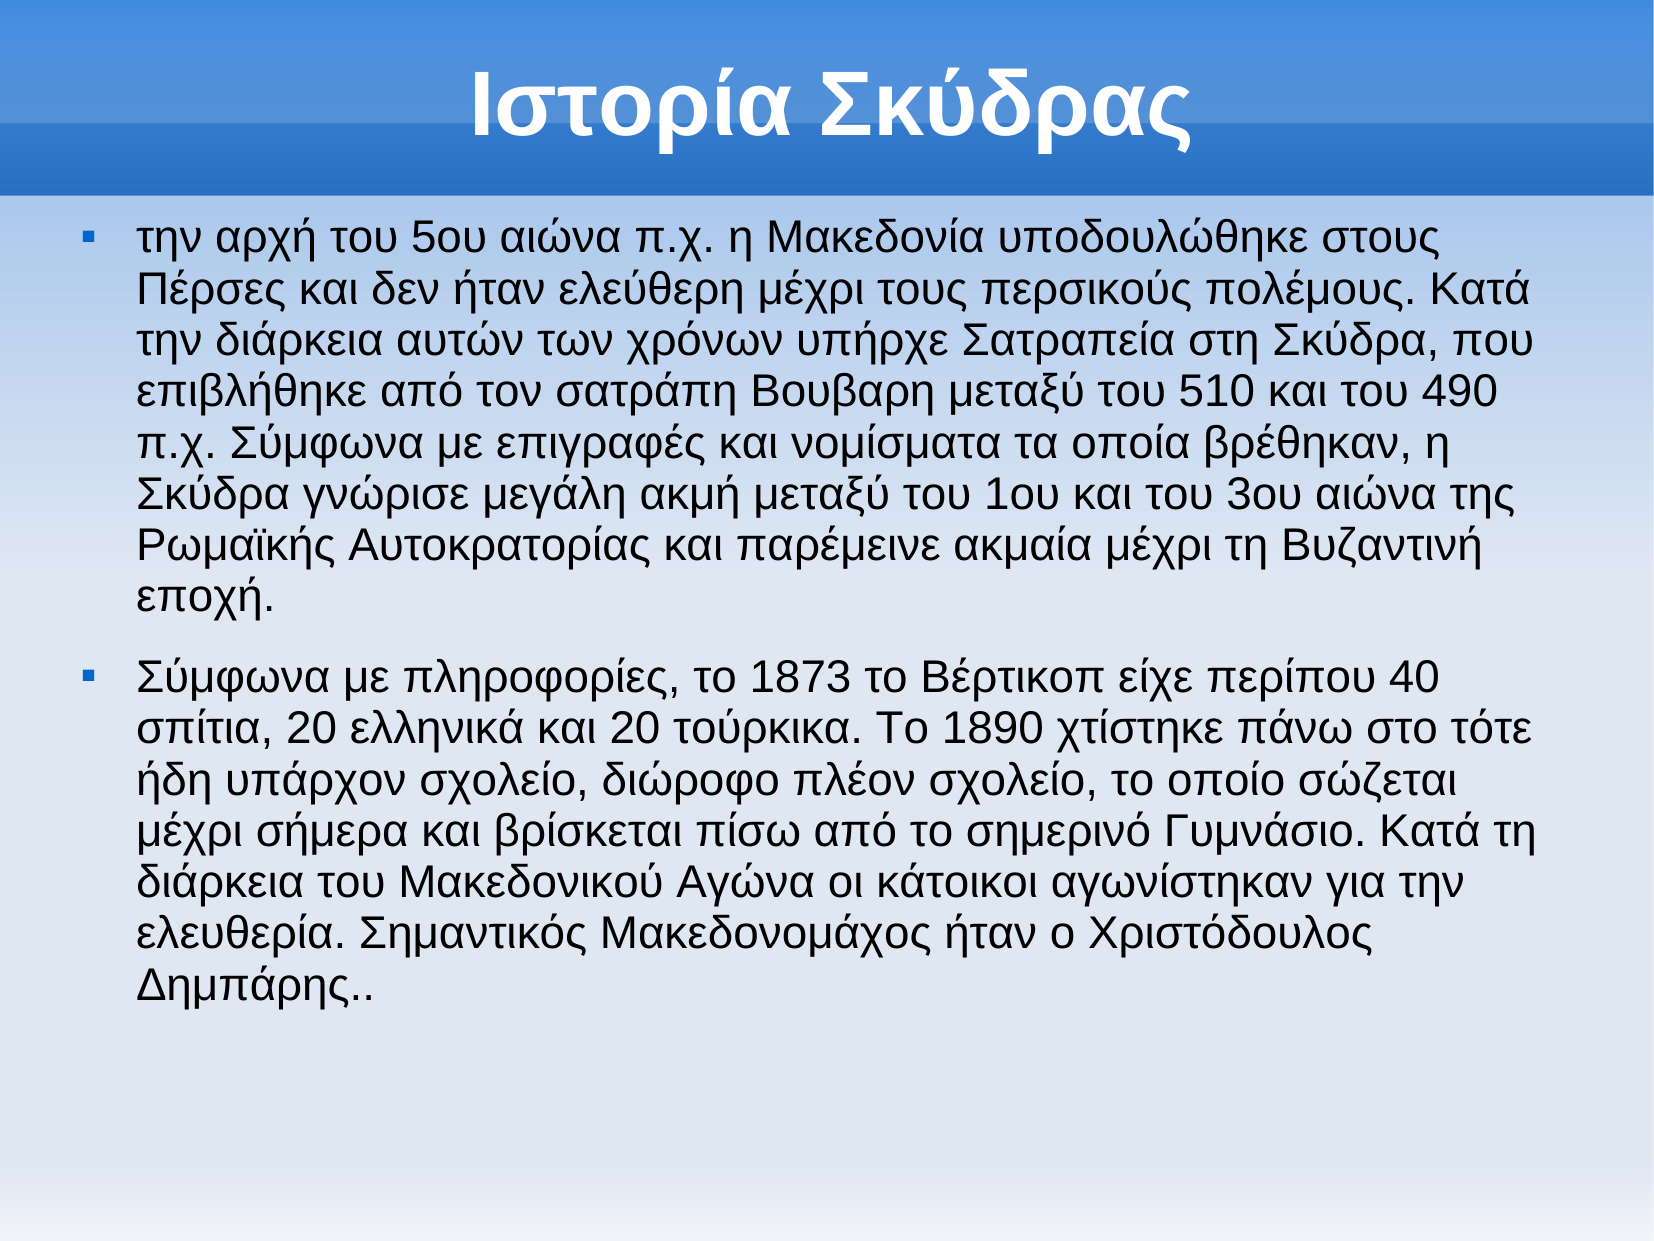

# Ιστορία Σκύδρας
την αρχή του 5ου αιώνα π.χ. η Μακεδονία υποδουλώθηκε στους Πέρσες και δεν ήταν ελεύθερη μέχρι τους περσικούς πολέμους. Κατά την διάρκεια αυτών των χρόνων υπήρχε Σατραπεία στη Σκύδρα, που επιβλήθηκε από τον σατράπη Βουβαρη μεταξύ του 510 και του 490 π.χ. Σύμφωνα με επιγραφές και νομίσματα τα οποία βρέθηκαν, η Σκύδρα γνώρισε μεγάλη ακμή μεταξύ του 1ου και του 3ου αιώνα της Ρωμαϊκής Αυτοκρατορίας και παρέμεινε ακμαία μέχρι τη Βυζαντινή εποχή.
Σύμφωνα με πληροφορίες, το 1873 το Βέρτικοπ είχε περίπου 40 σπίτια, 20 ελληνικά και 20 τούρκικα. Το 1890 χτίστηκε πάνω στο τότε ήδη υπάρχον σχολείο, διώροφο πλέον σχολείο, το οποίο σώζεται μέχρι σήμερα και βρίσκεται πίσω από το σημερινό Γυμνάσιο. Κατά τη διάρκεια του Μακεδονικού Αγώνα οι κάτοικοι αγωνίστηκαν για την ελευθερία. Σημαντικός Μακεδονομάχος ήταν ο Χριστόδουλος Δημπάρης..